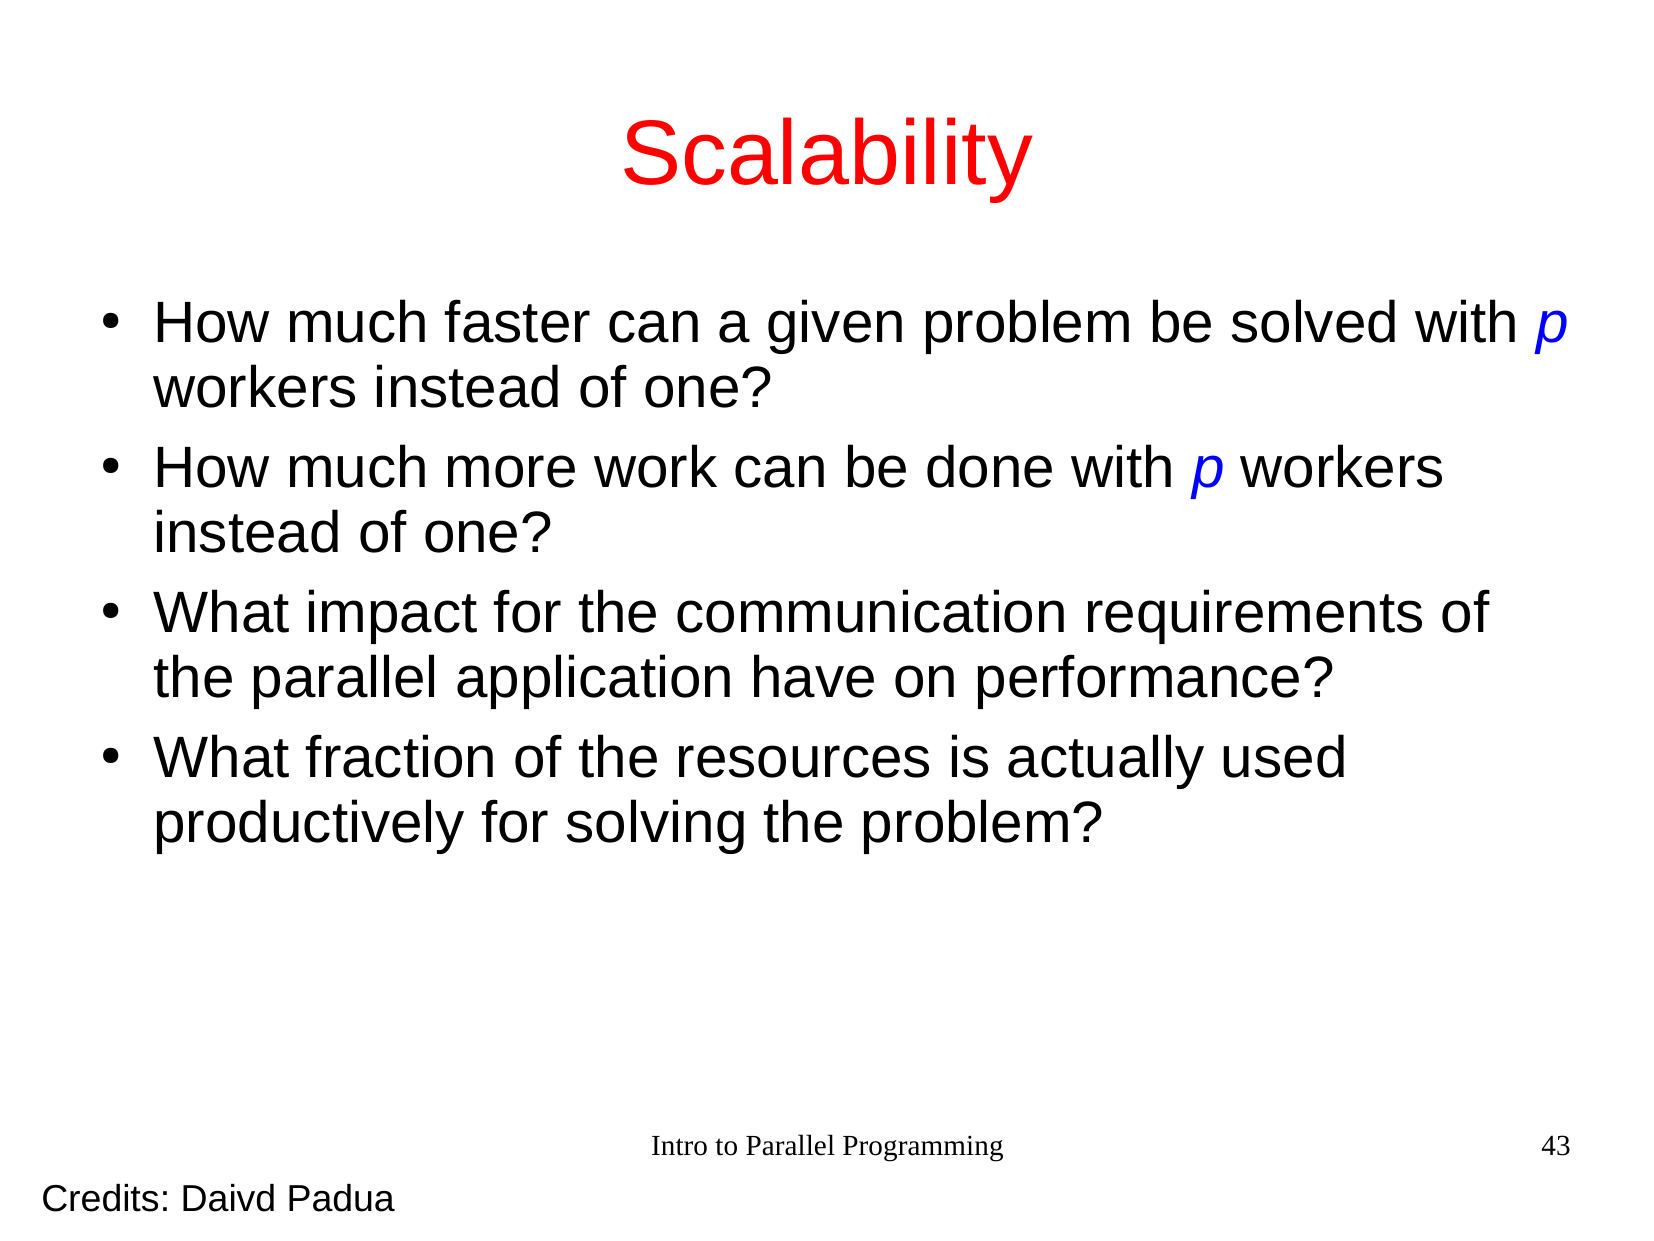

# Scalability
How much faster can a given problem be solved with p workers instead of one?
How much more work can be done with p workers instead of one?
What impact for the communication requirements of the parallel application have on performance?
What fraction of the resources is actually used productively for solving the problem?
Intro to Parallel Programming
43
Credits: Daivd Padua